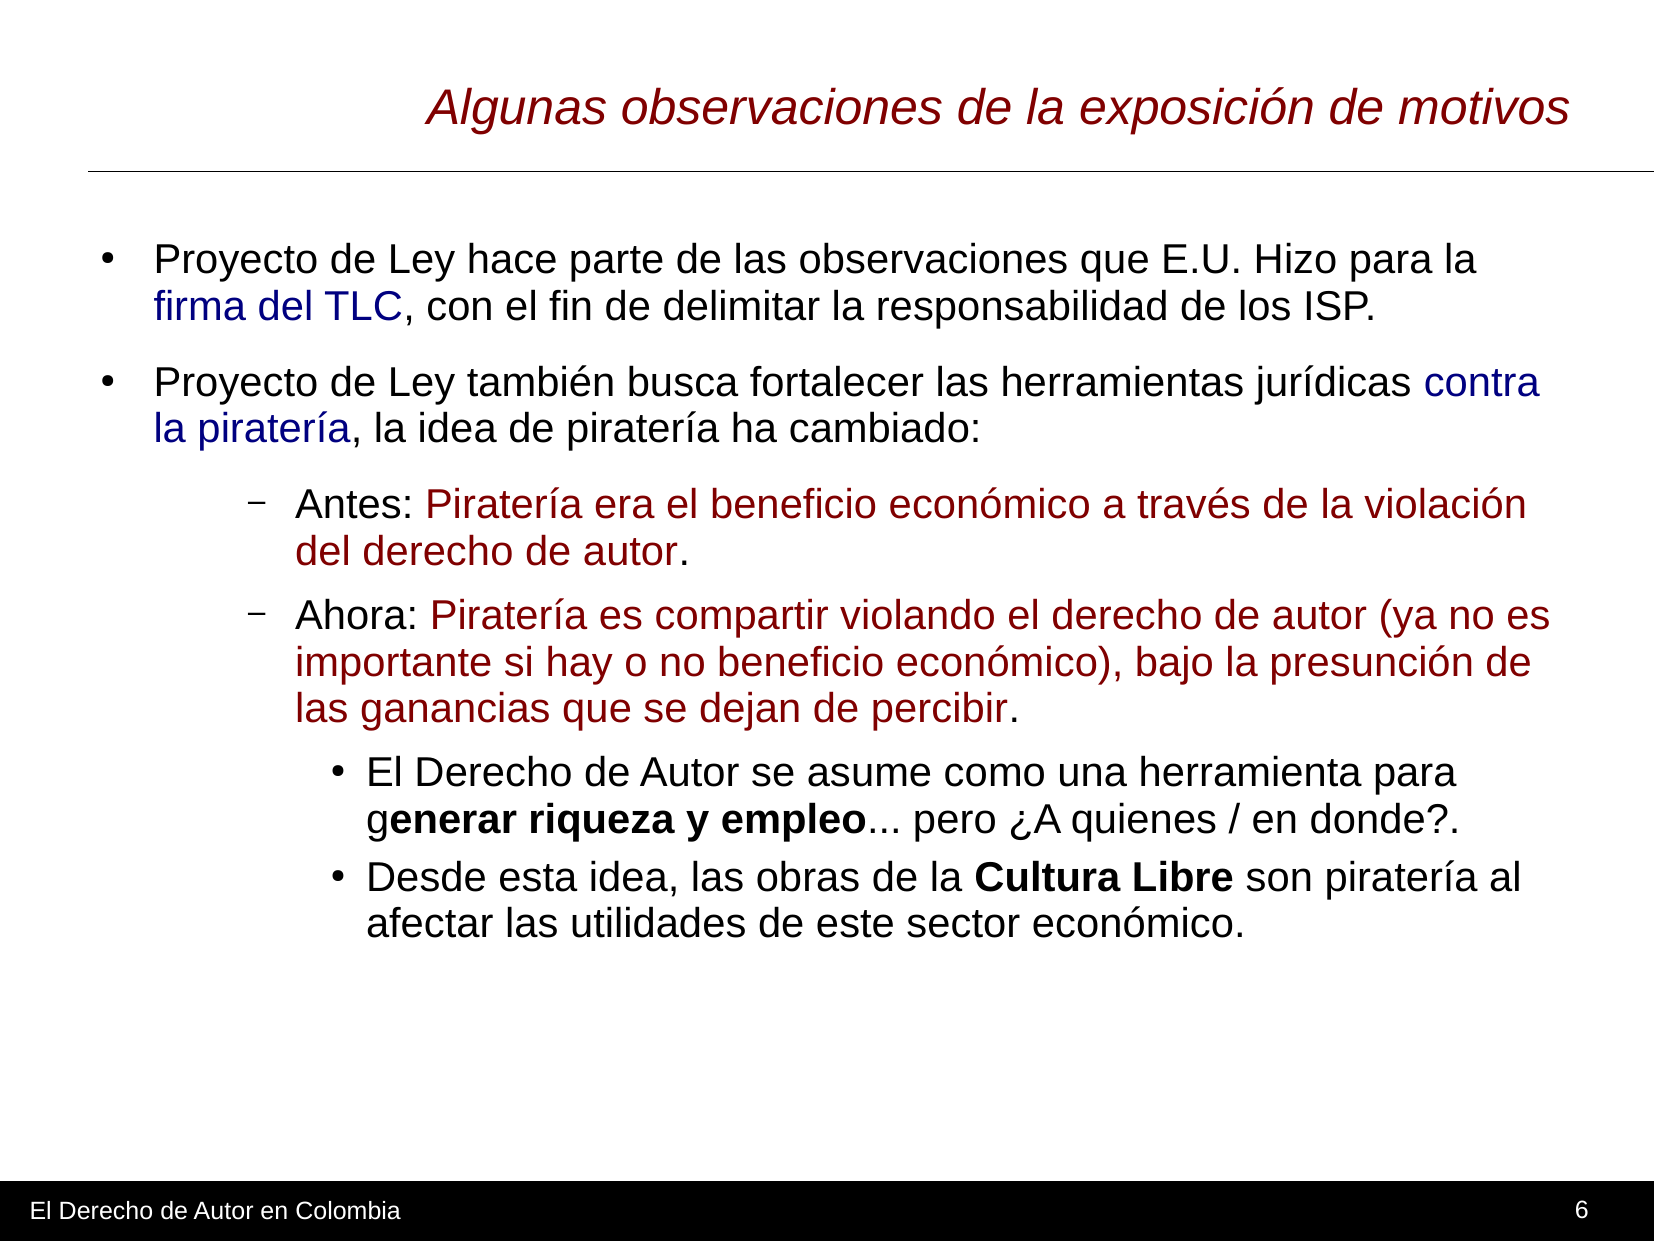

# Algunas observaciones de la exposición de motivos
Proyecto de Ley hace parte de las observaciones que E.U. Hizo para la firma del TLC, con el fin de delimitar la responsabilidad de los ISP.
Proyecto de Ley también busca fortalecer las herramientas jurídicas contra la piratería, la idea de piratería ha cambiado:
Antes: Piratería era el beneficio económico a través de la violación del derecho de autor.
Ahora: Piratería es compartir violando el derecho de autor (ya no es importante si hay o no beneficio económico), bajo la presunción de las ganancias que se dejan de percibir.
El Derecho de Autor se asume como una herramienta para generar riqueza y empleo... pero ¿A quienes / en donde?.
Desde esta idea, las obras de la Cultura Libre son piratería al afectar las utilidades de este sector económico.
6